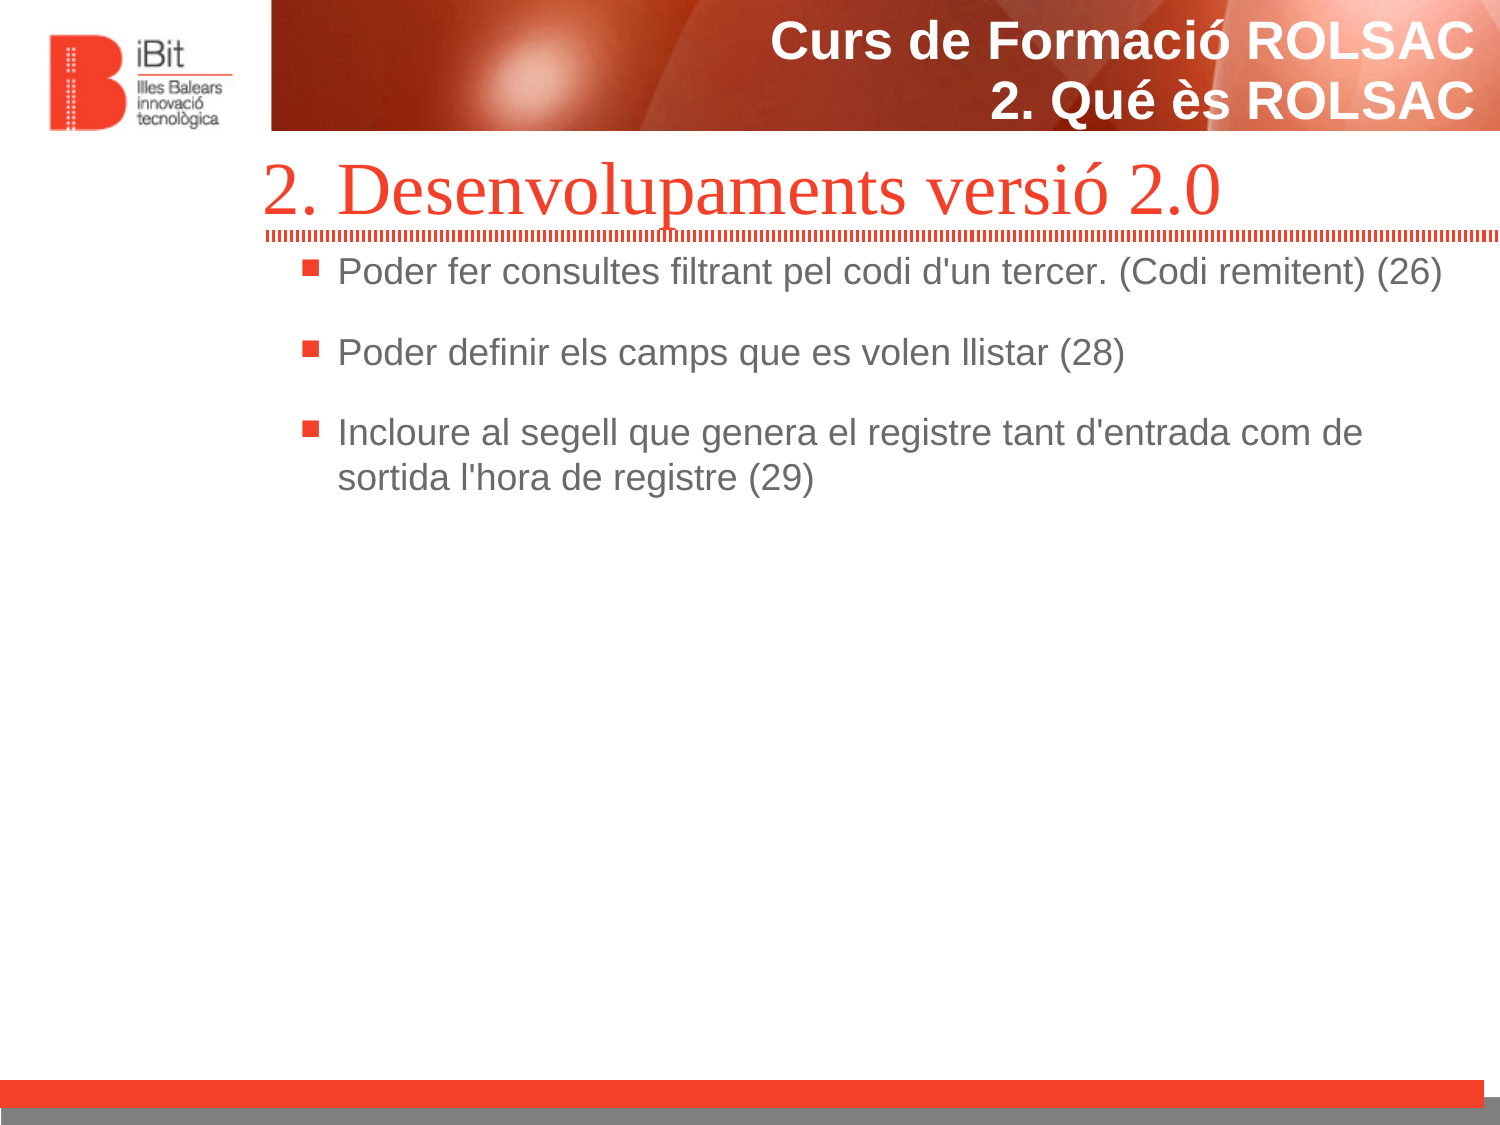

# Curs de Formació ROLSAC 2. Qué ès ROLSAC
2. Desenvolupaments versió 2.0
Poder fer consultes filtrant pel codi d'un tercer. (Codi remitent) (26)
Poder definir els camps que es volen llistar (28)
Incloure al segell que genera el registre tant d'entrada com de sortida l'hora de registre (29)